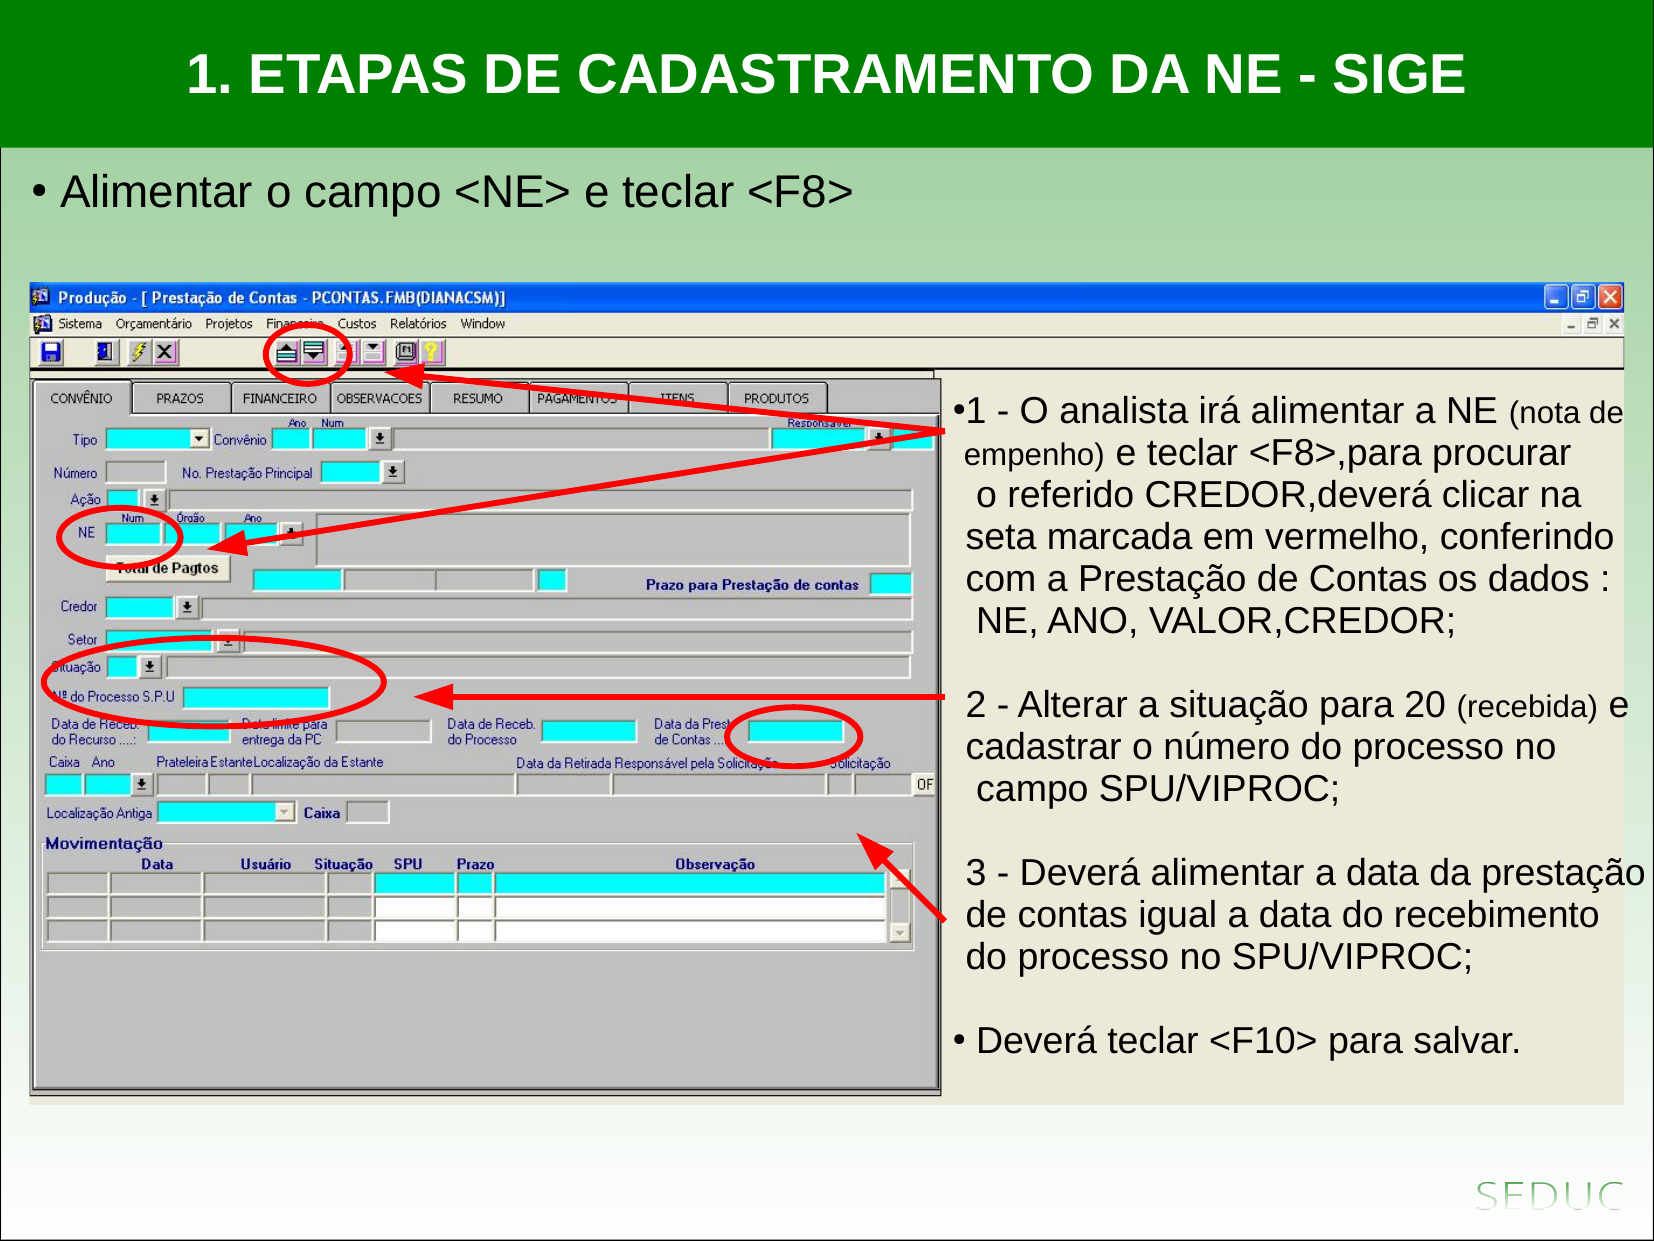

1. ETAPAS DE CADASTRAMENTO DA NE - SIGE
 Alimentar o campo <NE> e teclar <F8>
1 - O analista irá alimentar a NE (nota de
empenho) e teclar <F8>,para procurar
 o referido CREDOR,deverá clicar na
seta marcada em vermelho, conferindo
com a Prestação de Contas os dados :
 NE, ANO, VALOR,CREDOR;
2 - Alterar a situação para 20 (recebida) e
cadastrar o número do processo no
 campo SPU/VIPROC;
3 - Deverá alimentar a data da prestação
de contas igual a data do recebimento
do processo no SPU/VIPROC;
 Deverá teclar <F10> para salvar.
SEDUC